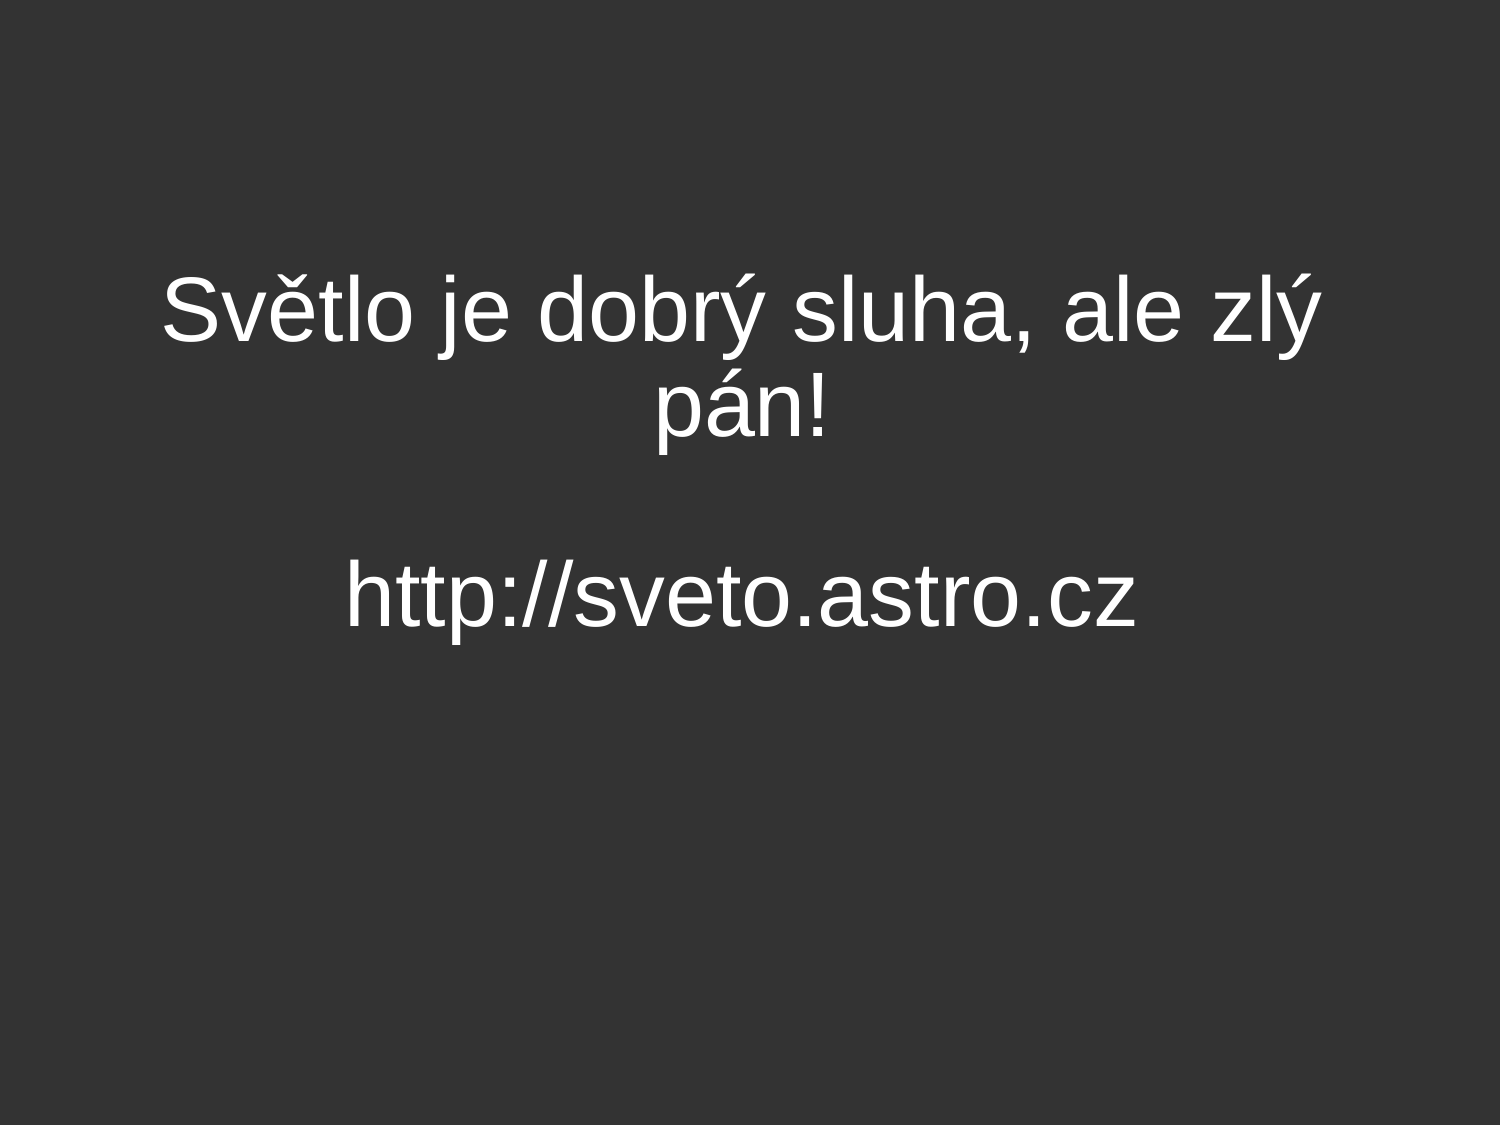

# Světlo je dobrý sluha, ale zlý pán! http://sveto.astro.cz